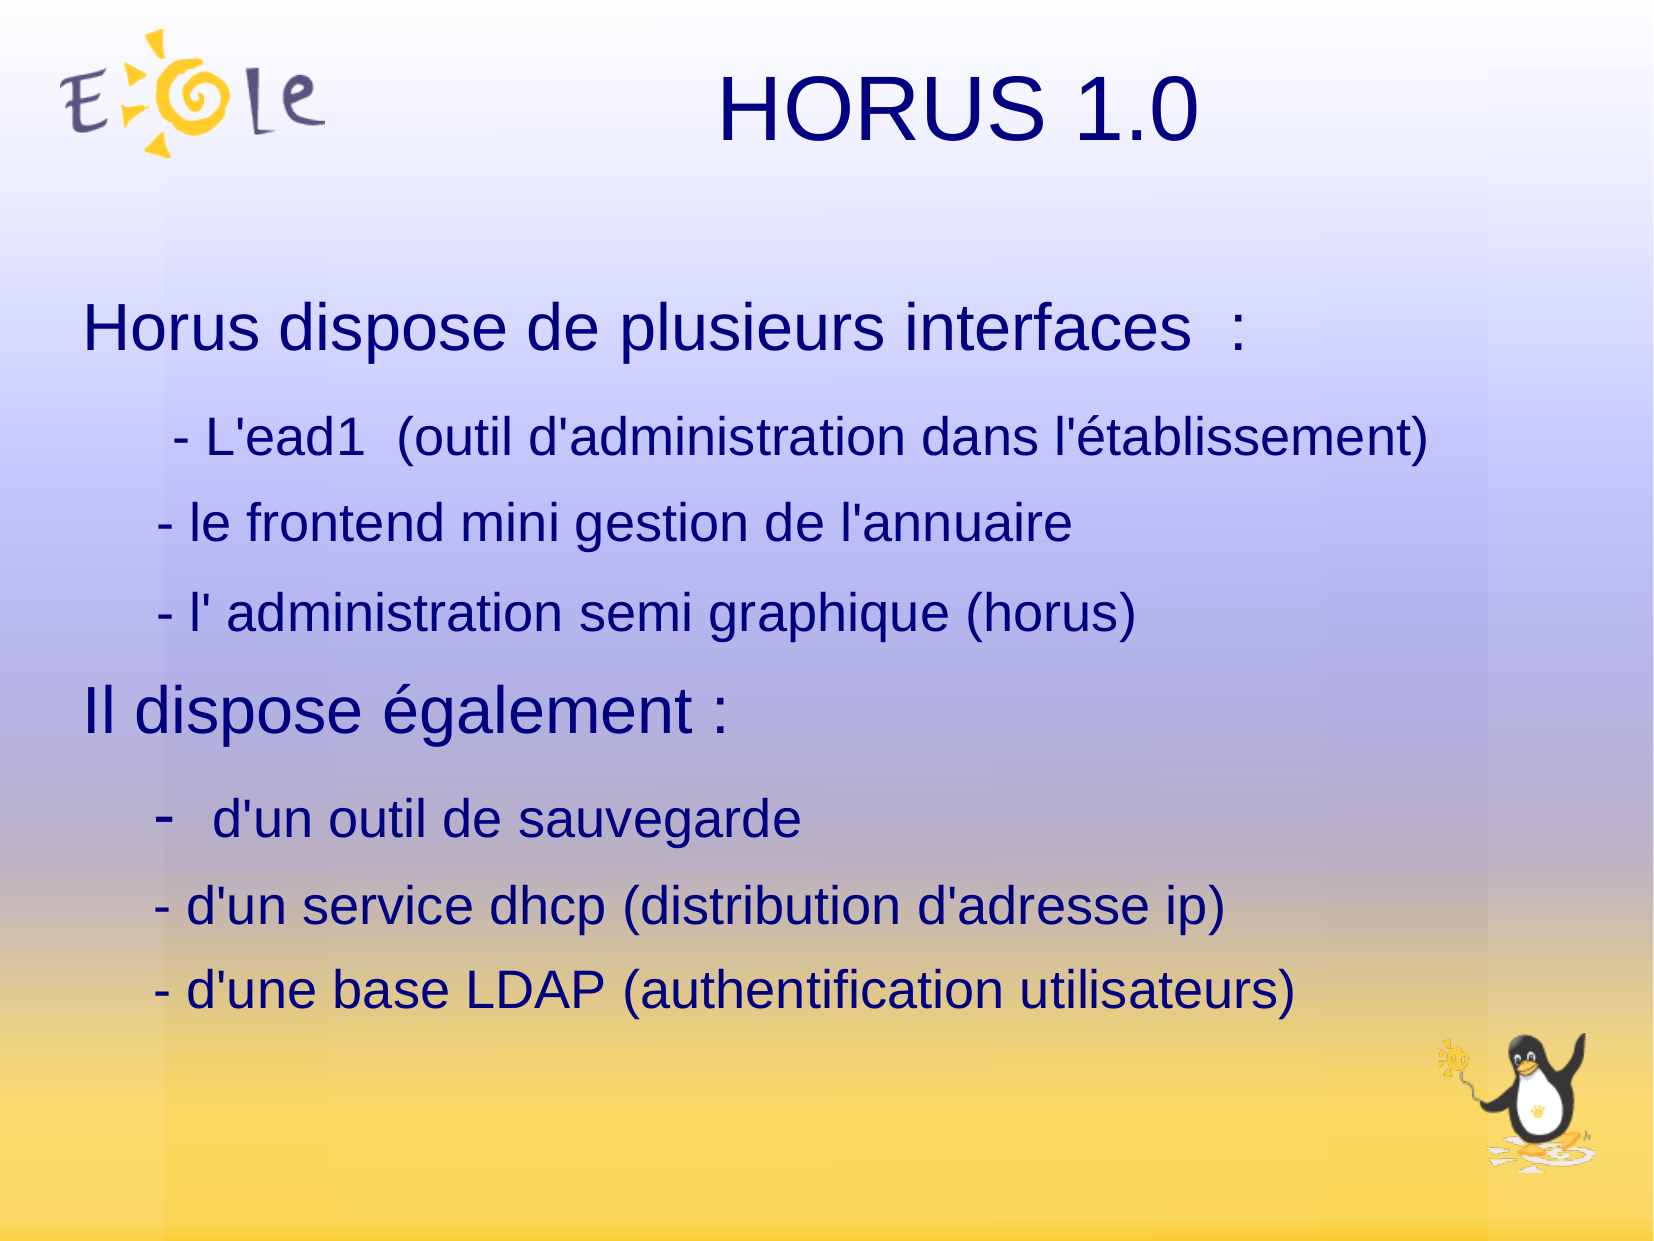

# HORUS 1.0
Horus dispose de plusieurs interfaces :
 - L'ead1 (outil d'administration dans l'établissement)
 	- le frontend mini gestion de l'annuaire
 	- l' administration semi graphique (horus)
Il dispose également :
- d'un outil de sauvegarde
- d'un service dhcp (distribution d'adresse ip)
- d'une base LDAP (authentification utilisateurs)